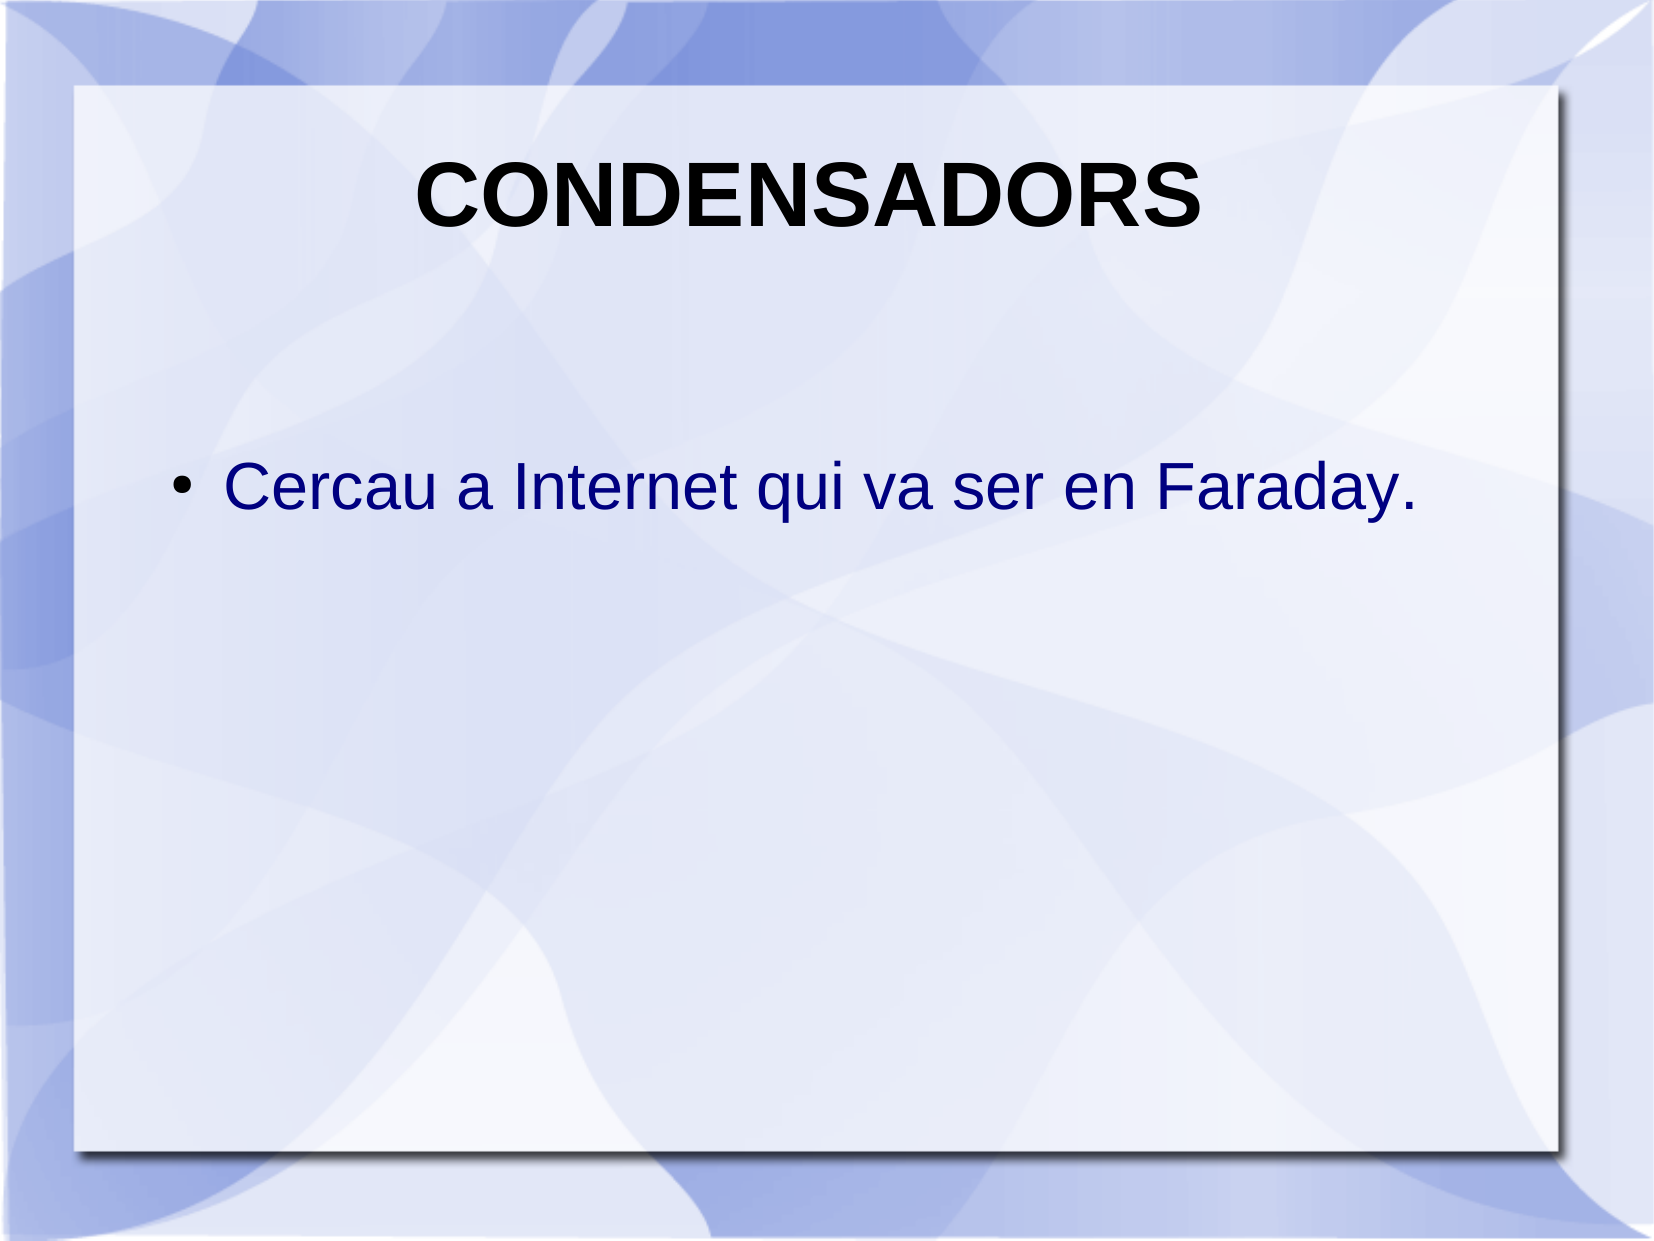

# CONDENSADORS
Cercau a Internet qui va ser en Faraday.